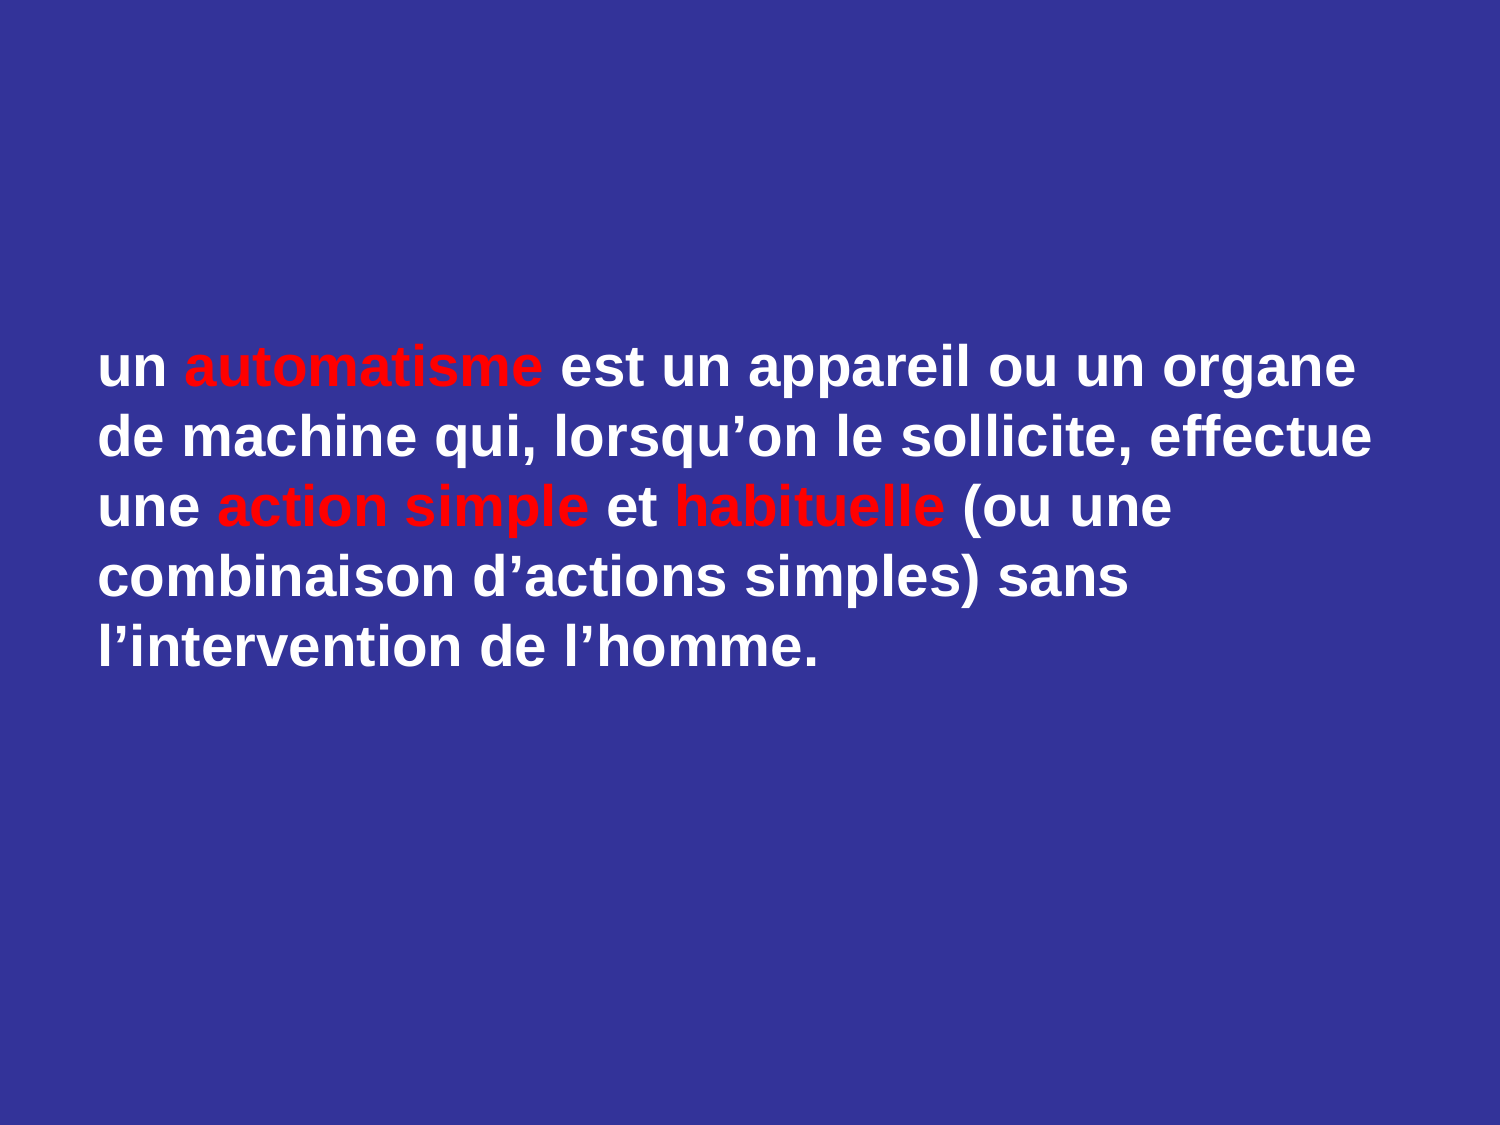

un automatisme est un appareil ou un organe de machine qui, lorsqu’on le sollicite, effectue une action simple et habituelle (ou une combinaison d’actions simples) sans l’intervention de l’homme.